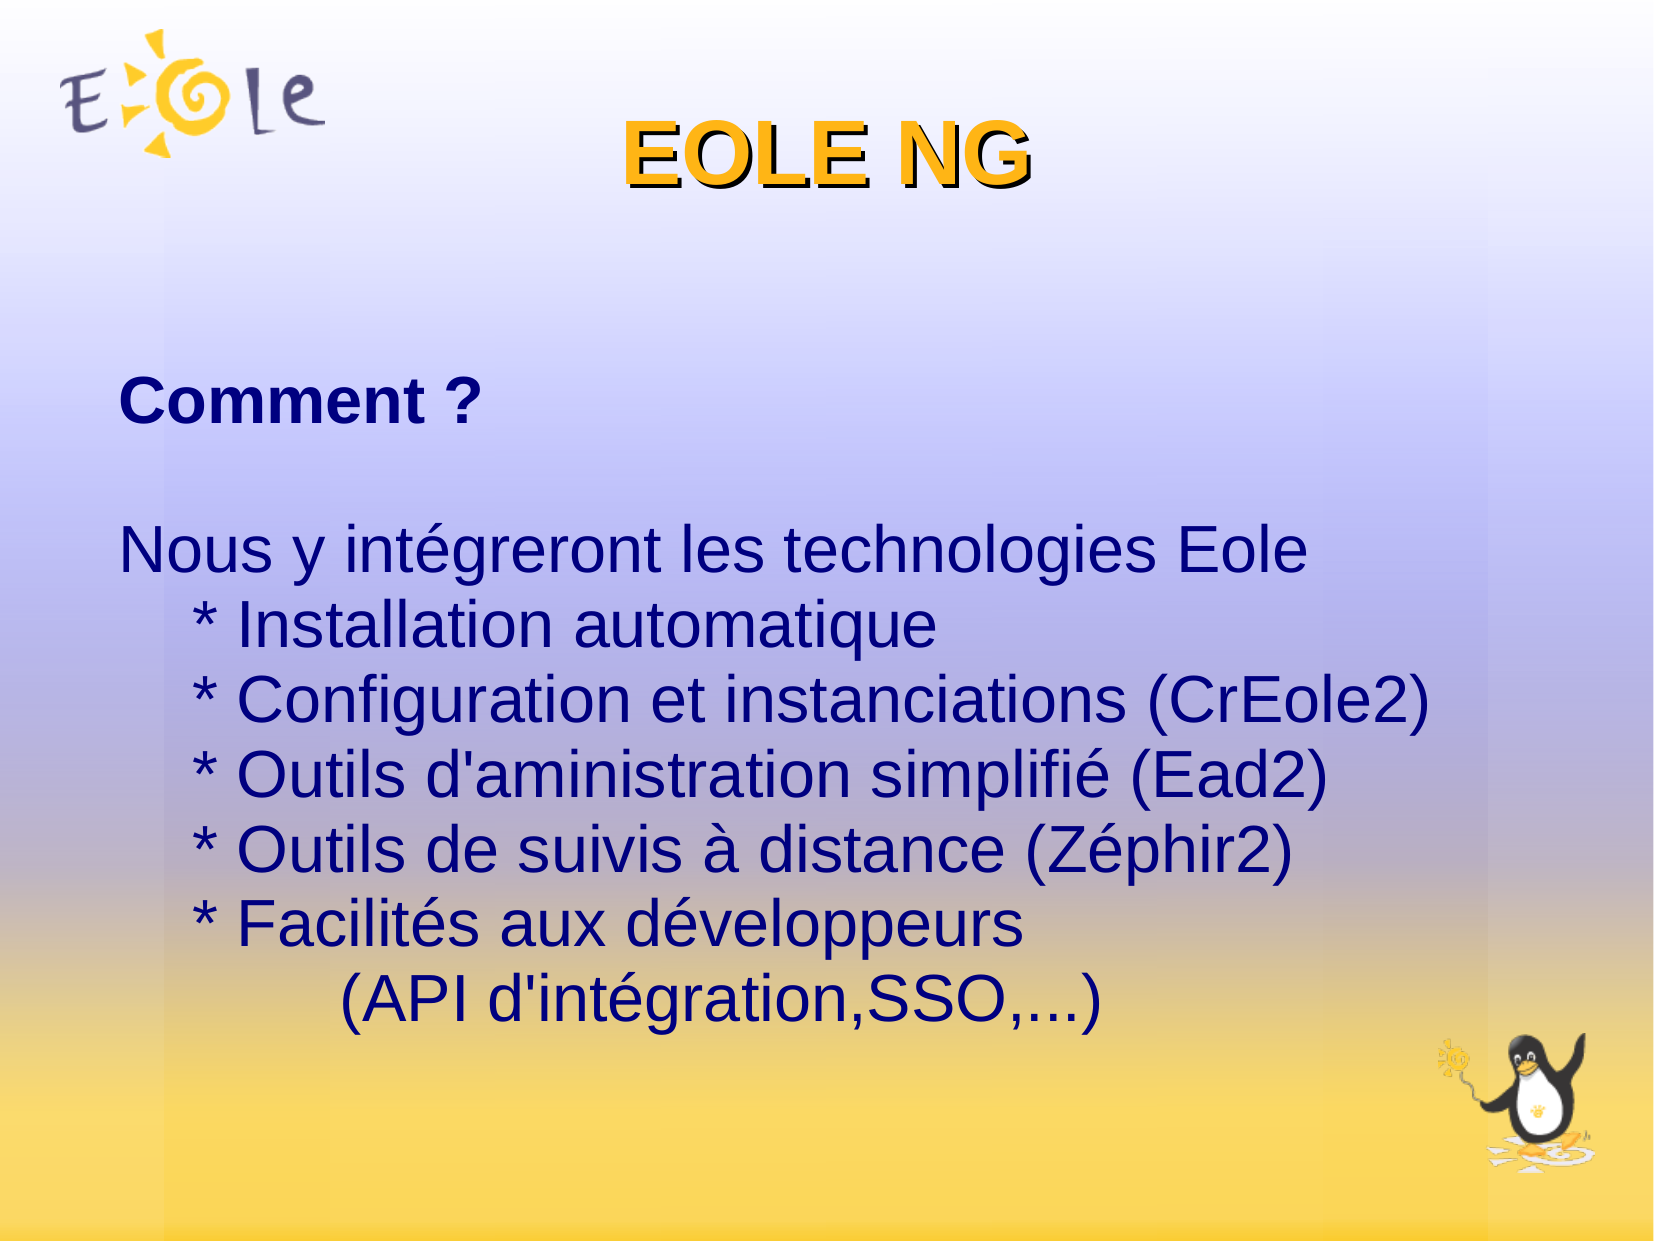

# EOLE NG
Comment ?
Nous y intégreront les technologies Eole
 * Installation automatique
 * Configuration et instanciations (CrEole2)
 * Outils d'aministration simplifié (Ead2)
 * Outils de suivis à distance (Zéphir2)
 * Facilités aux développeurs
 (API d'intégration,SSO,...)